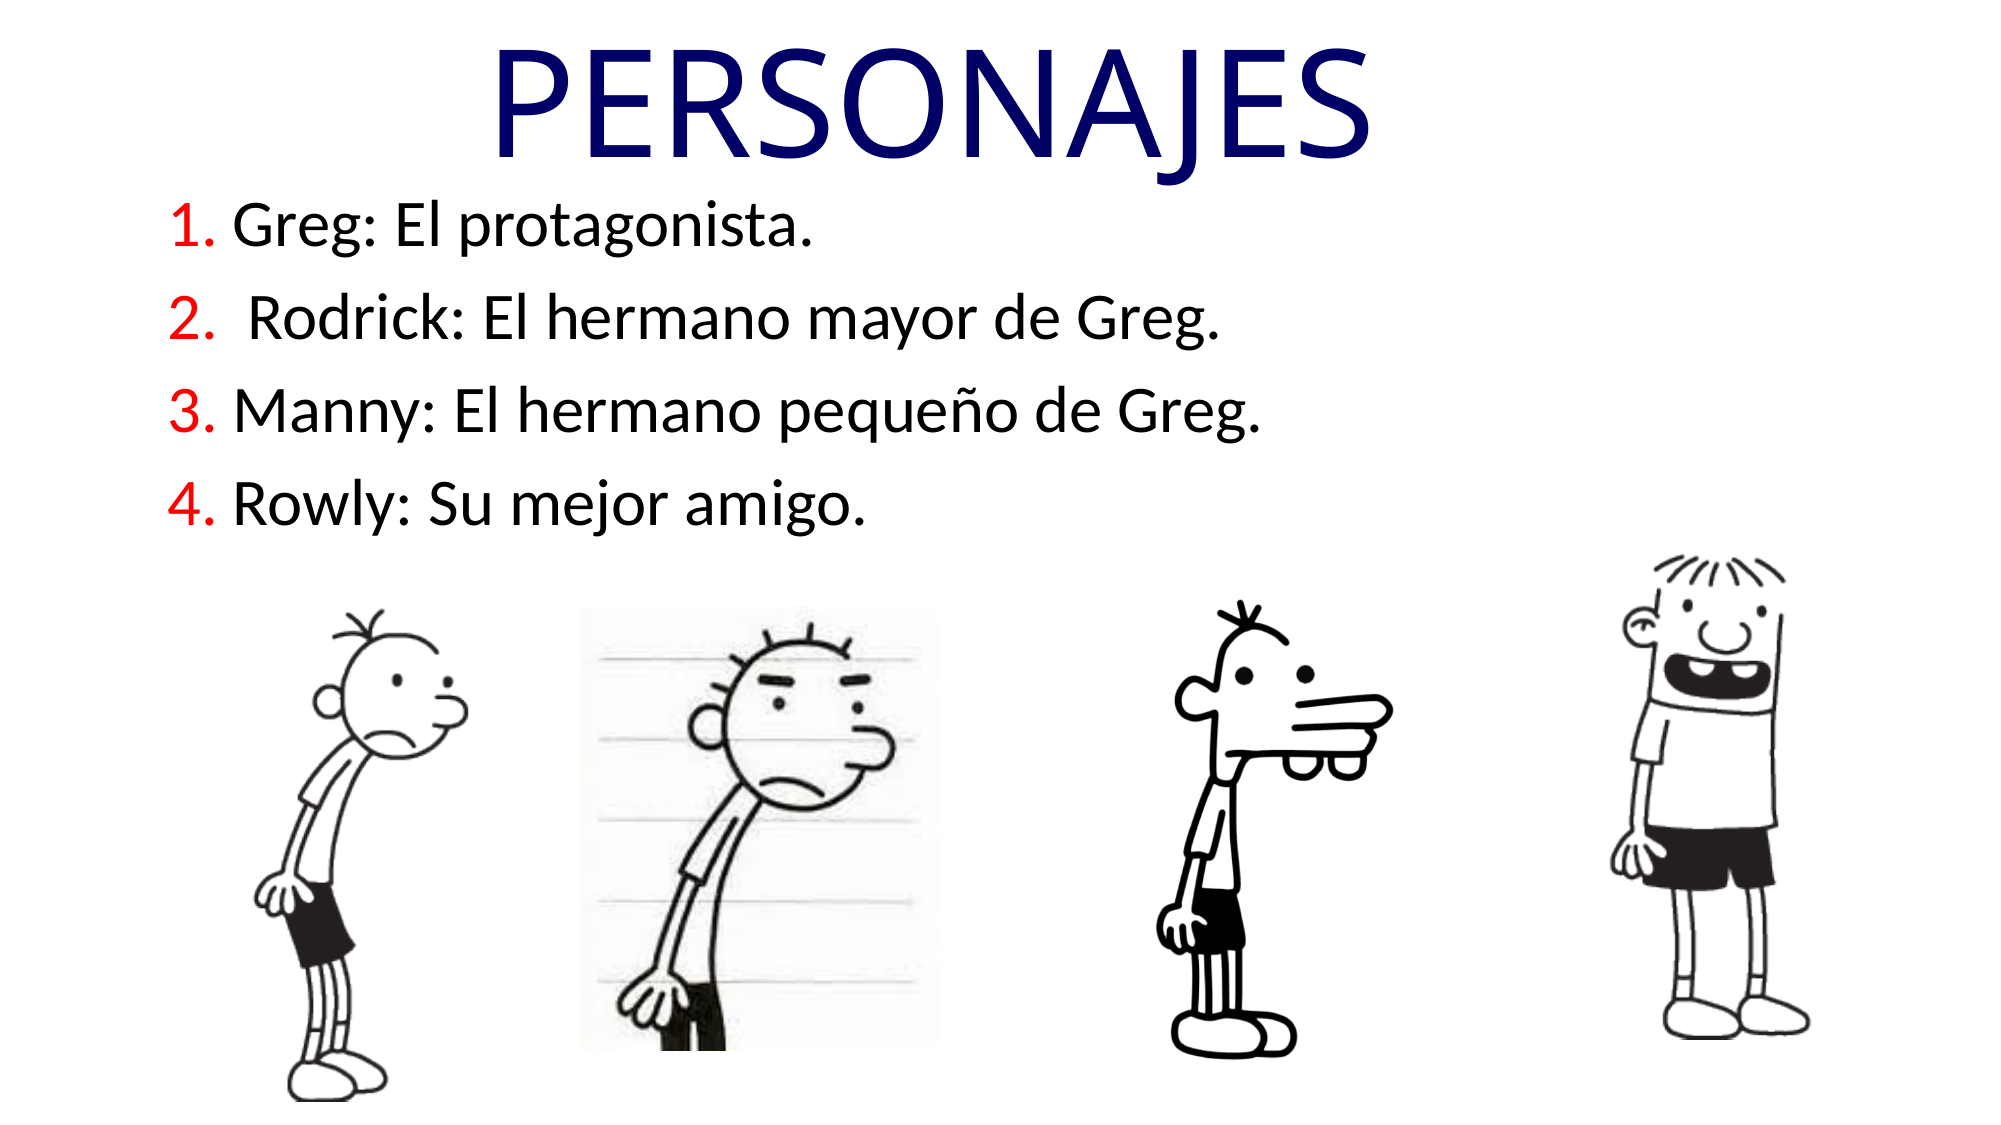

# PERSONAJES
 1. Greg: El protagonista.
 2. Rodrick: El hermano mayor de Greg.
 3. Manny: El hermano pequeño de Greg.
 4. Rowly: Su mejor amigo.